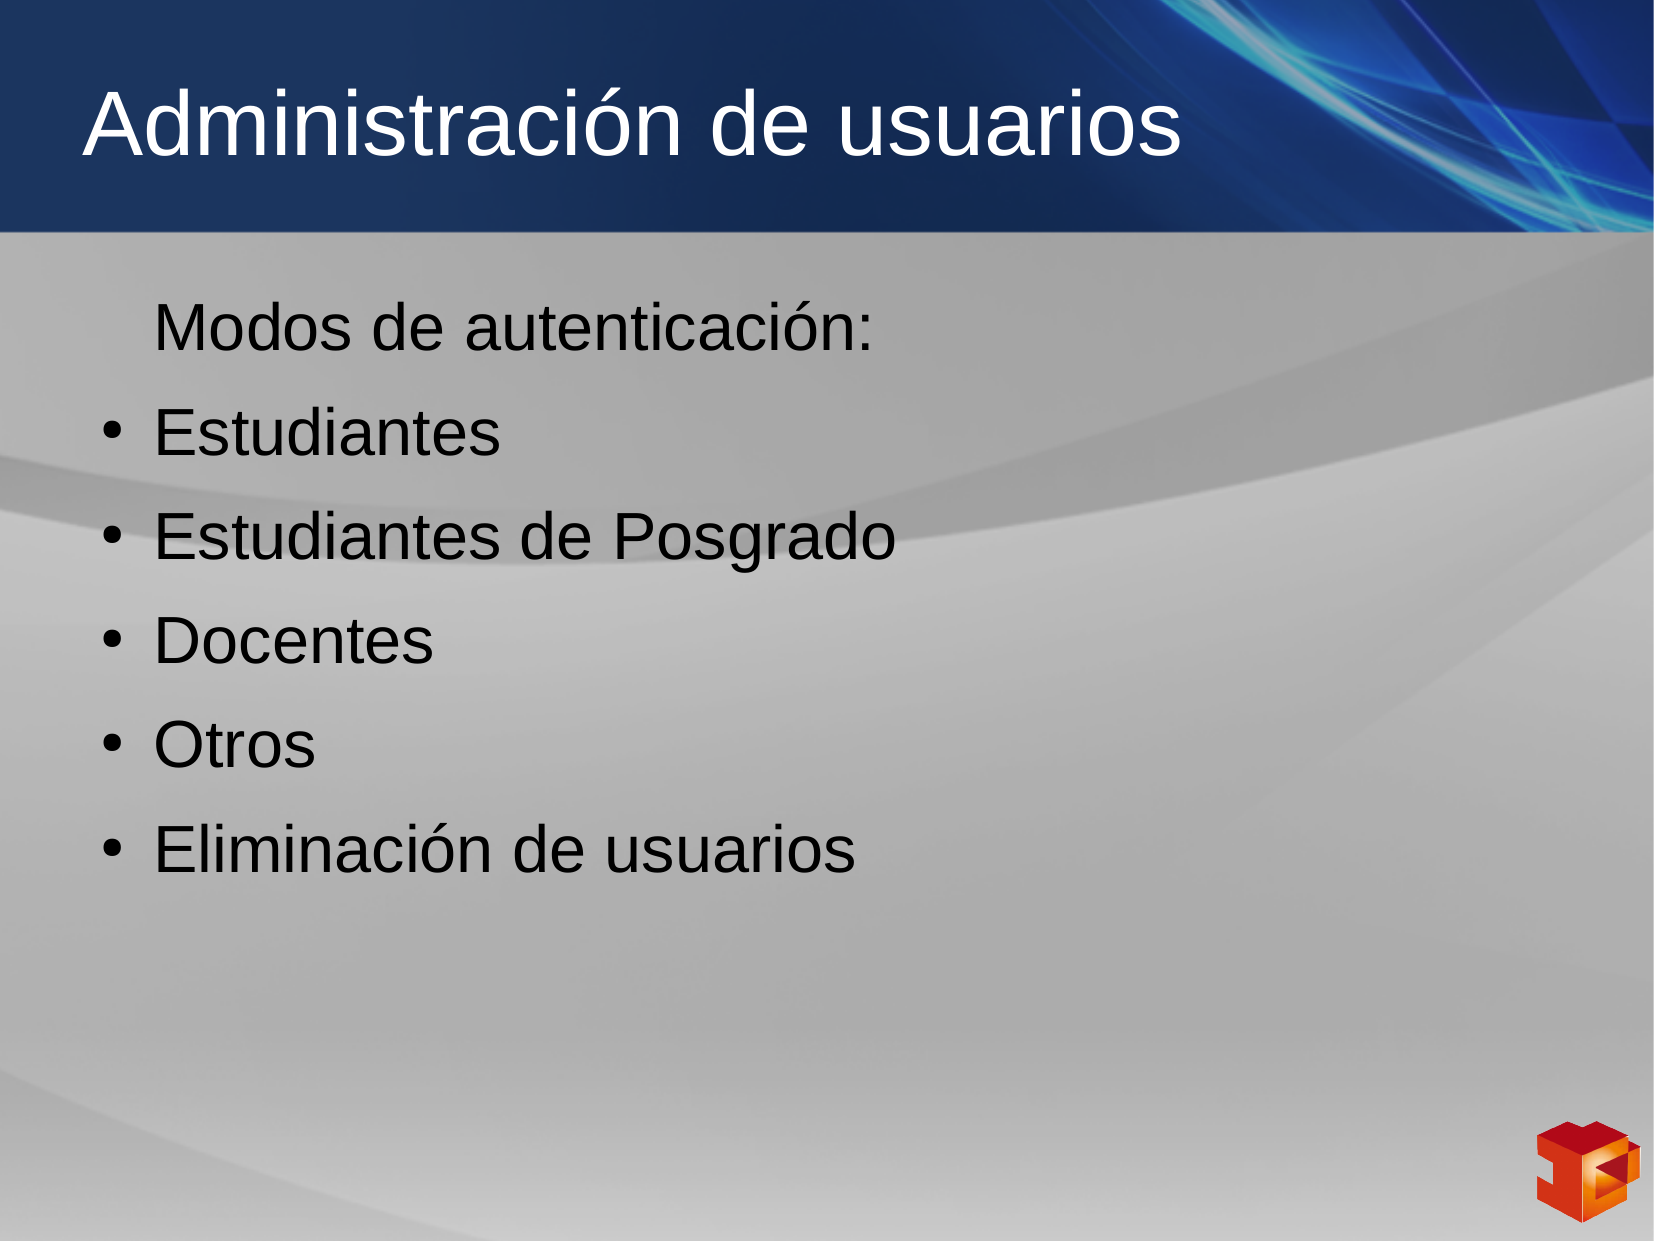

# Administración de usuarios
Modos de autenticación:
Estudiantes
Estudiantes de Posgrado
Docentes
Otros
Eliminación de usuarios